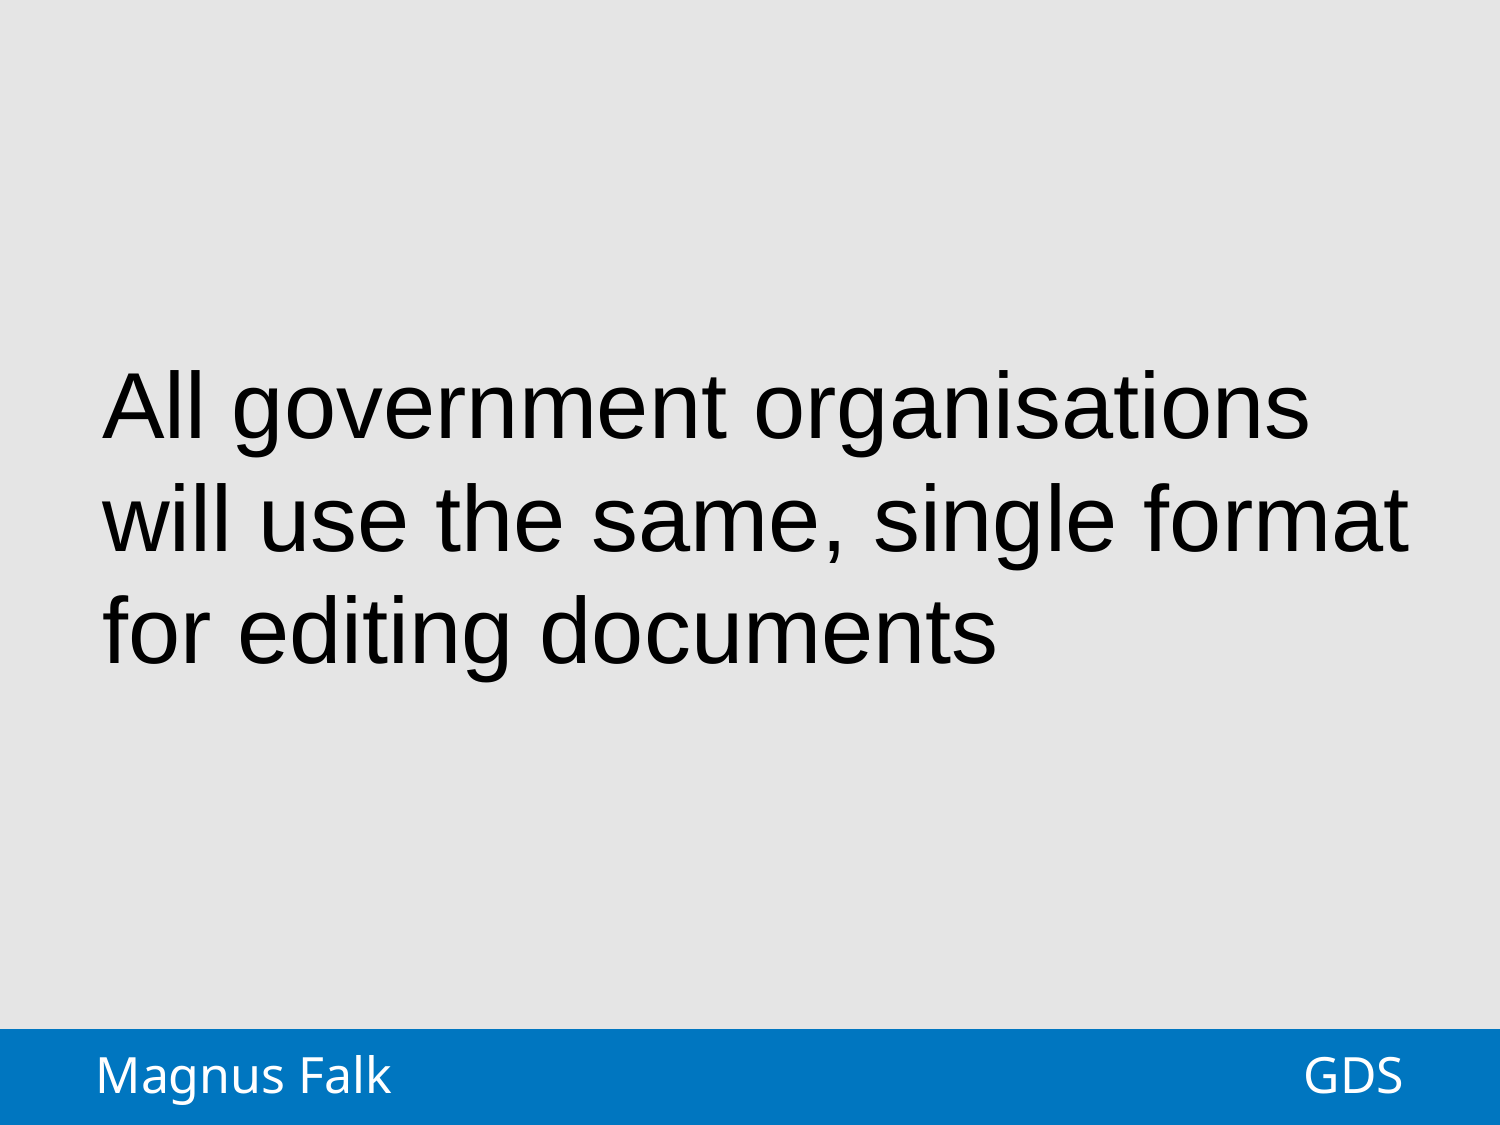

# All government organisations will use the same, single format for editing documents
Magnus Falk
GDS